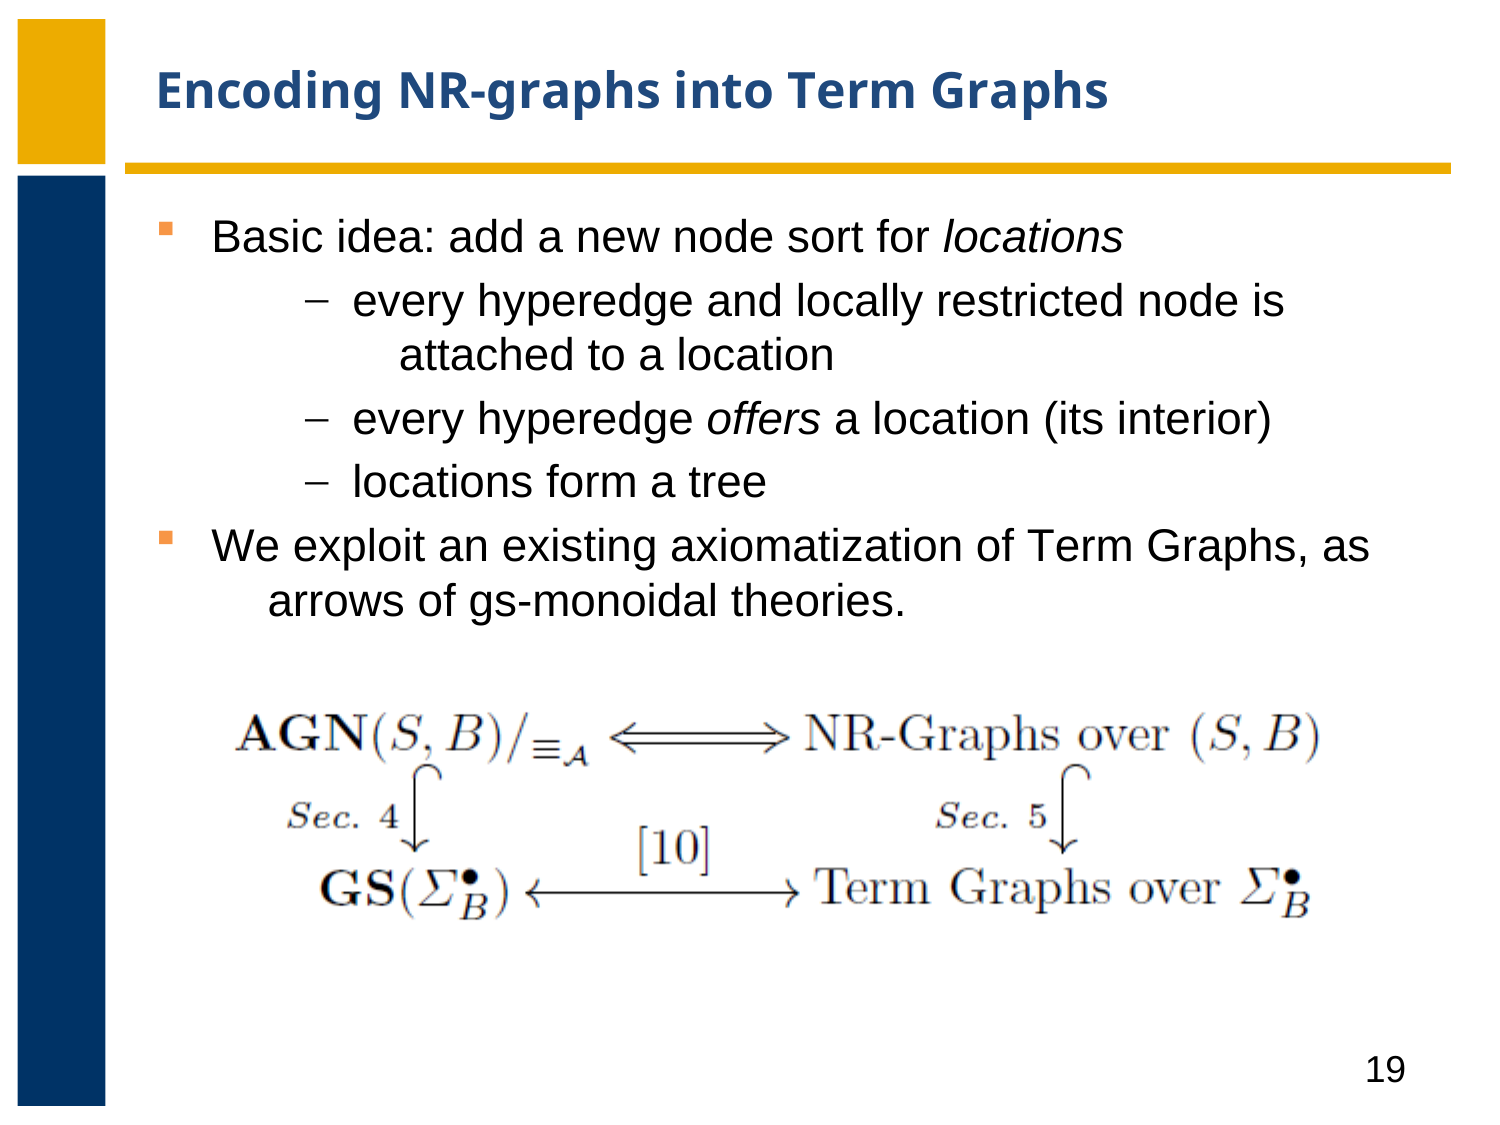

# Encoding NR-graphs into Term Graphs
Basic idea: add a new node sort for locations
every hyperedge and locally restricted node is attached to a location
every hyperedge offers a location (its interior)
locations form a tree
We exploit an existing axiomatization of Term Graphs, as arrows of gs-monoidal theories.
19